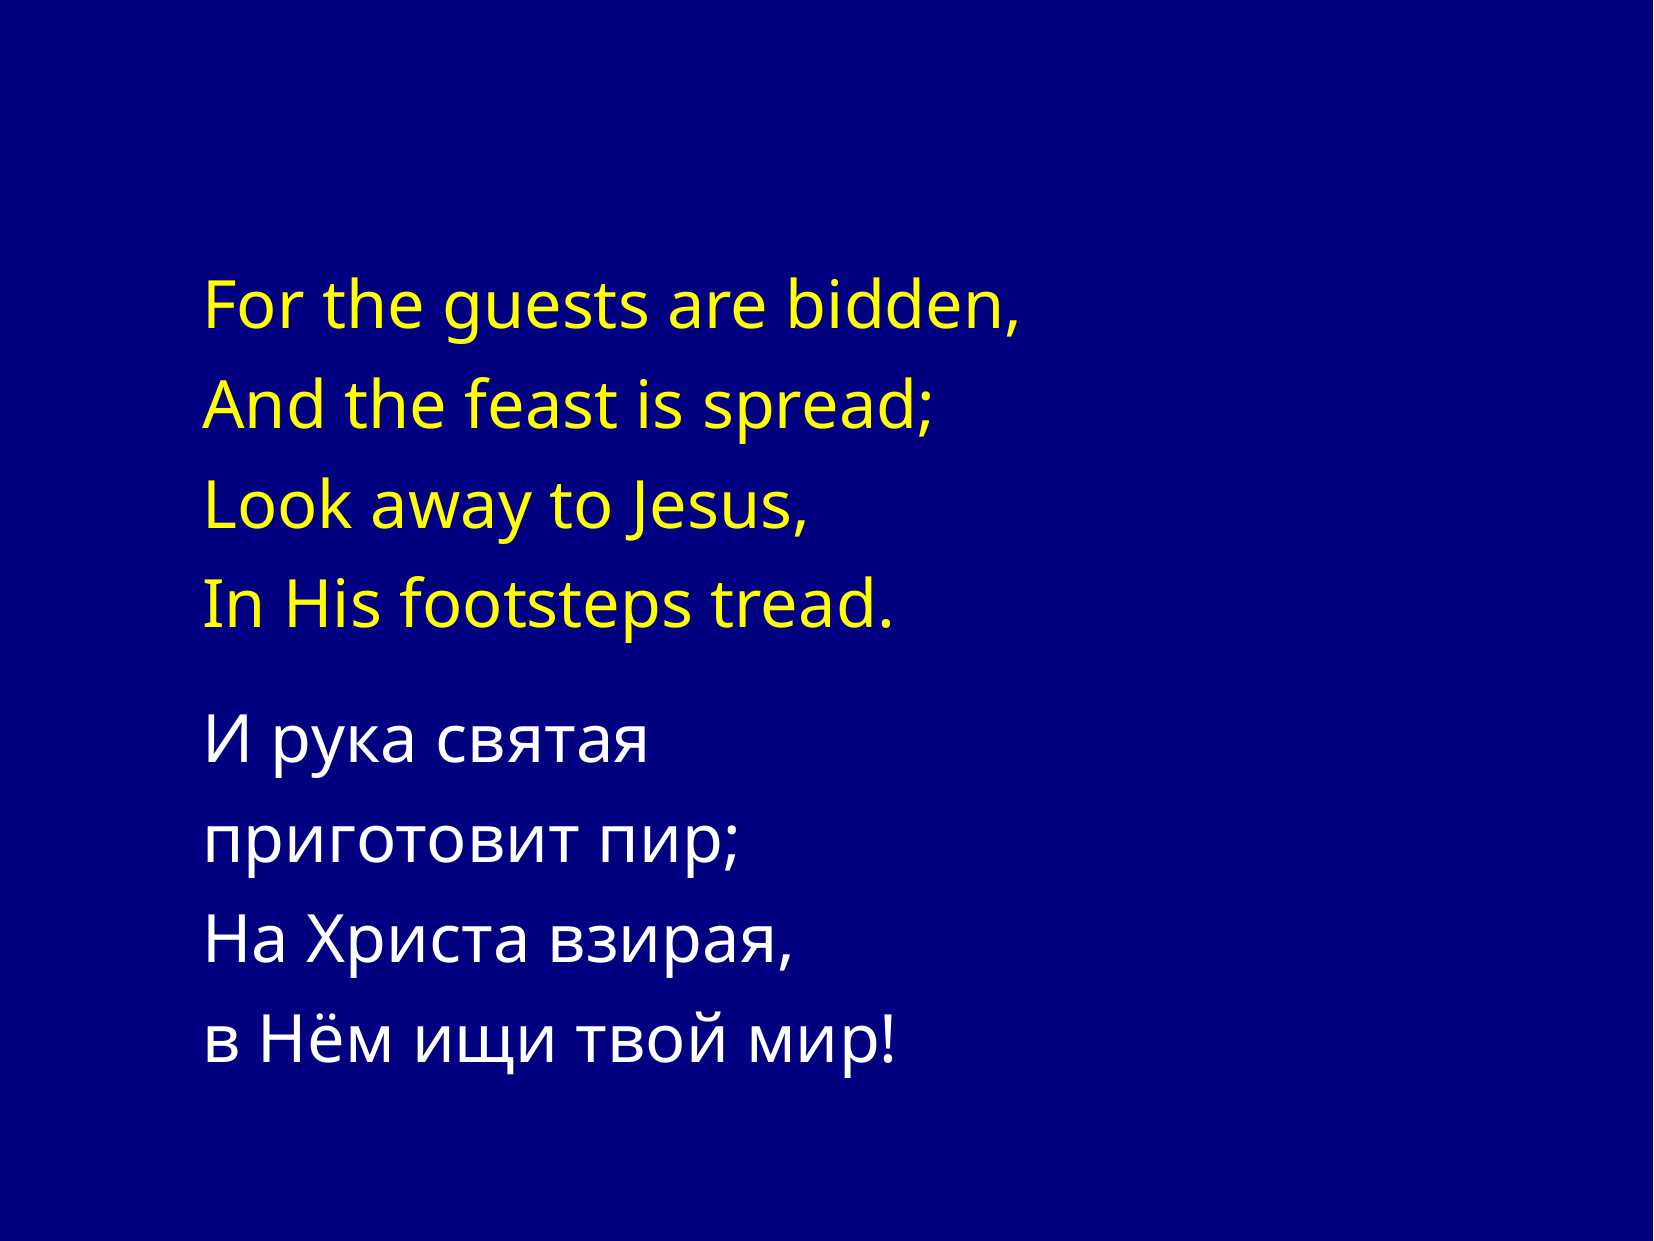

For the guests are bidden,
	And the feast is spread;
	Look away to Jesus,
	In His footsteps tread.
	И рука святая
	приготовит пир;
	На Христа взирая,
	в Нём ищи твой мир!